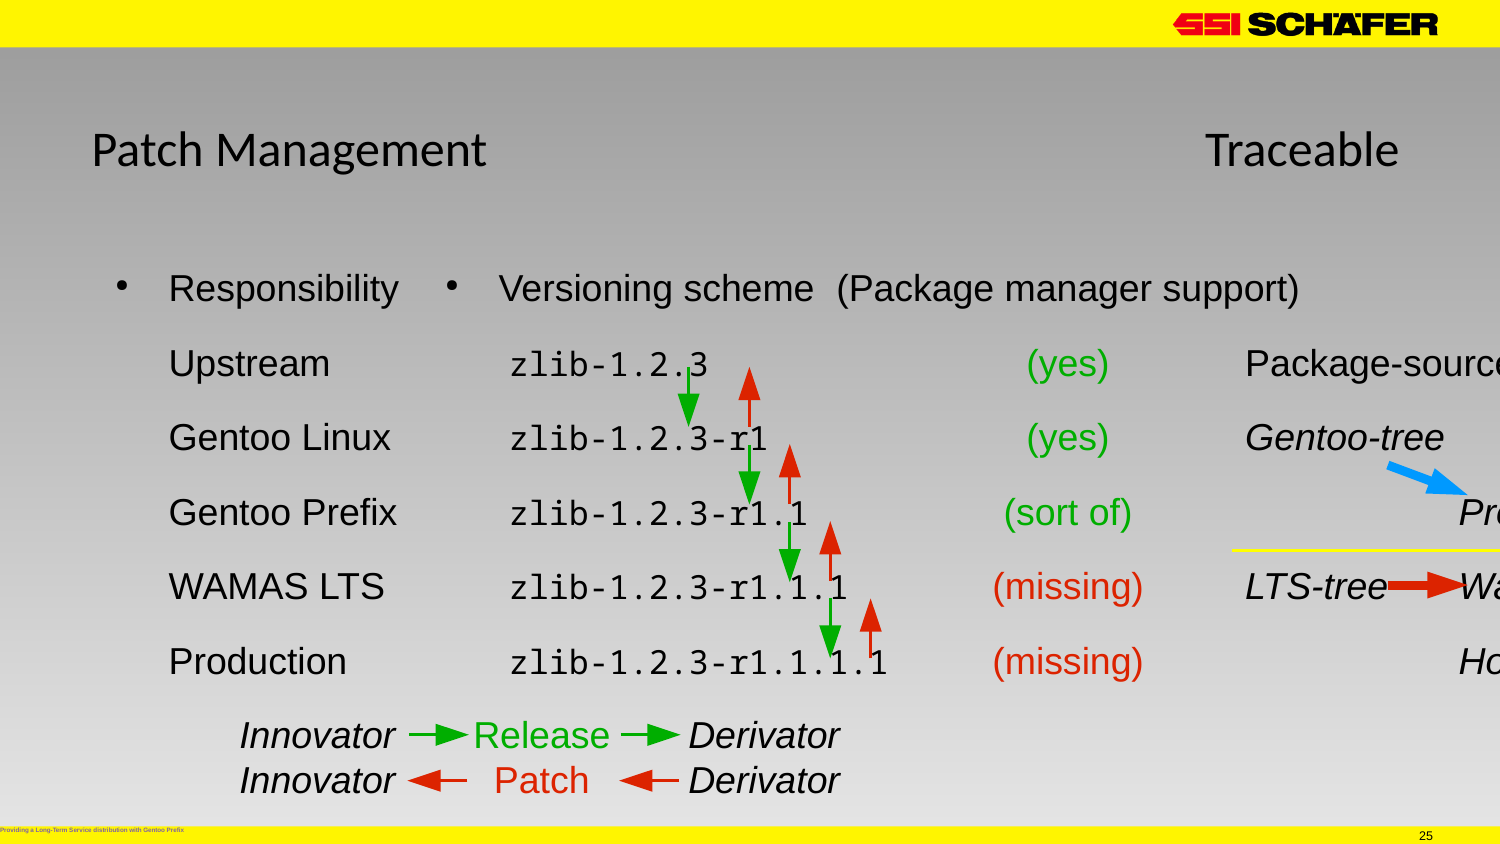

Patch Management
Traceable
Package-source
Gentoo-tree
LTS-tree
Prefix-overlay
Wamas-overlay
Hotfix-overlay
Responsibility
Upstream
Gentoo Linux
Gentoo Prefix
WAMAS LTS
Production
Innovator Release Derivator
Innovator Patch Derivator
# Versioning scheme
 zlib-1.2.3
 zlib-1.2.3-r1
 zlib-1.2.3-r1.1
 zlib-1.2.3-r1.1.1
 zlib-1.2.3-r1.1.1.1
(Package manager support)
(yes)
(yes)
(sort of)
(missing)
(missing)
© 2015 SSI Schäfer